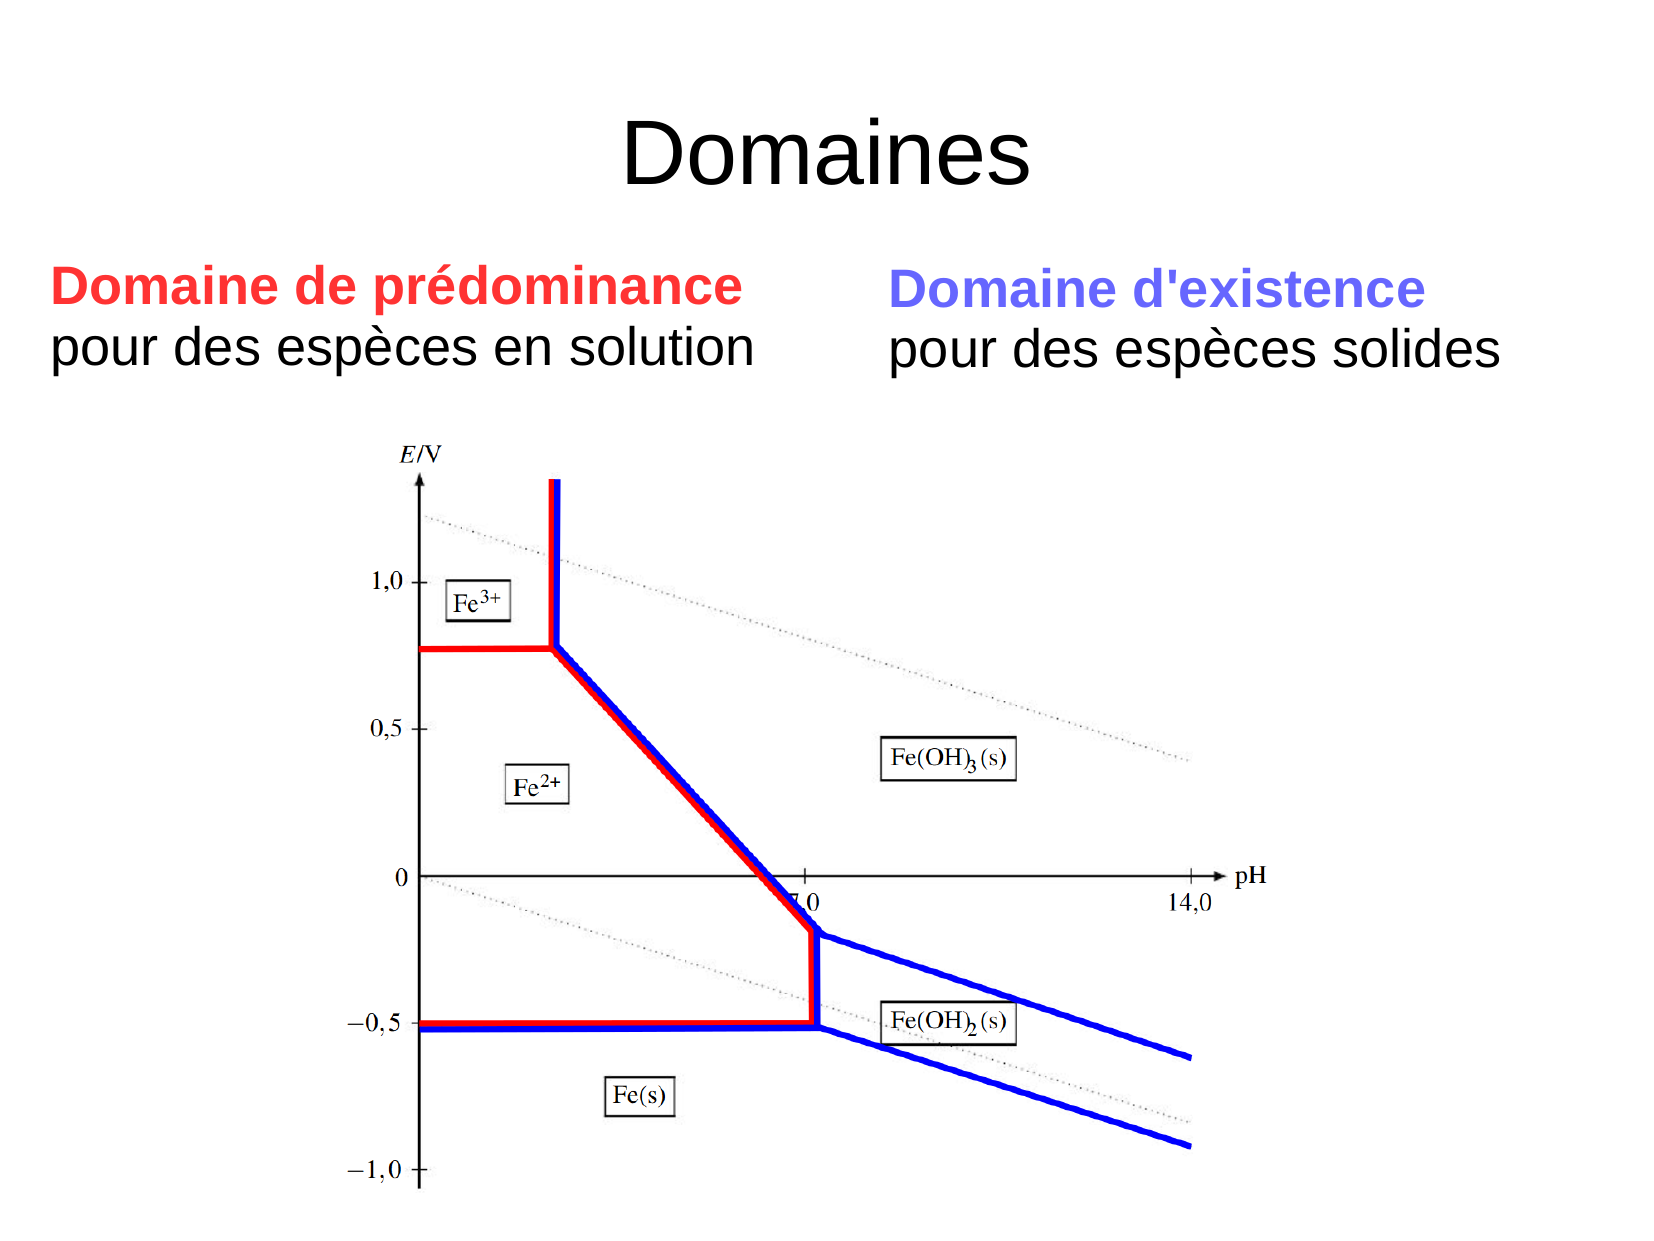

# Domaines
Domaine de prédominance
pour des espèces en solution
Domaine d'existence
pour des espèces solides